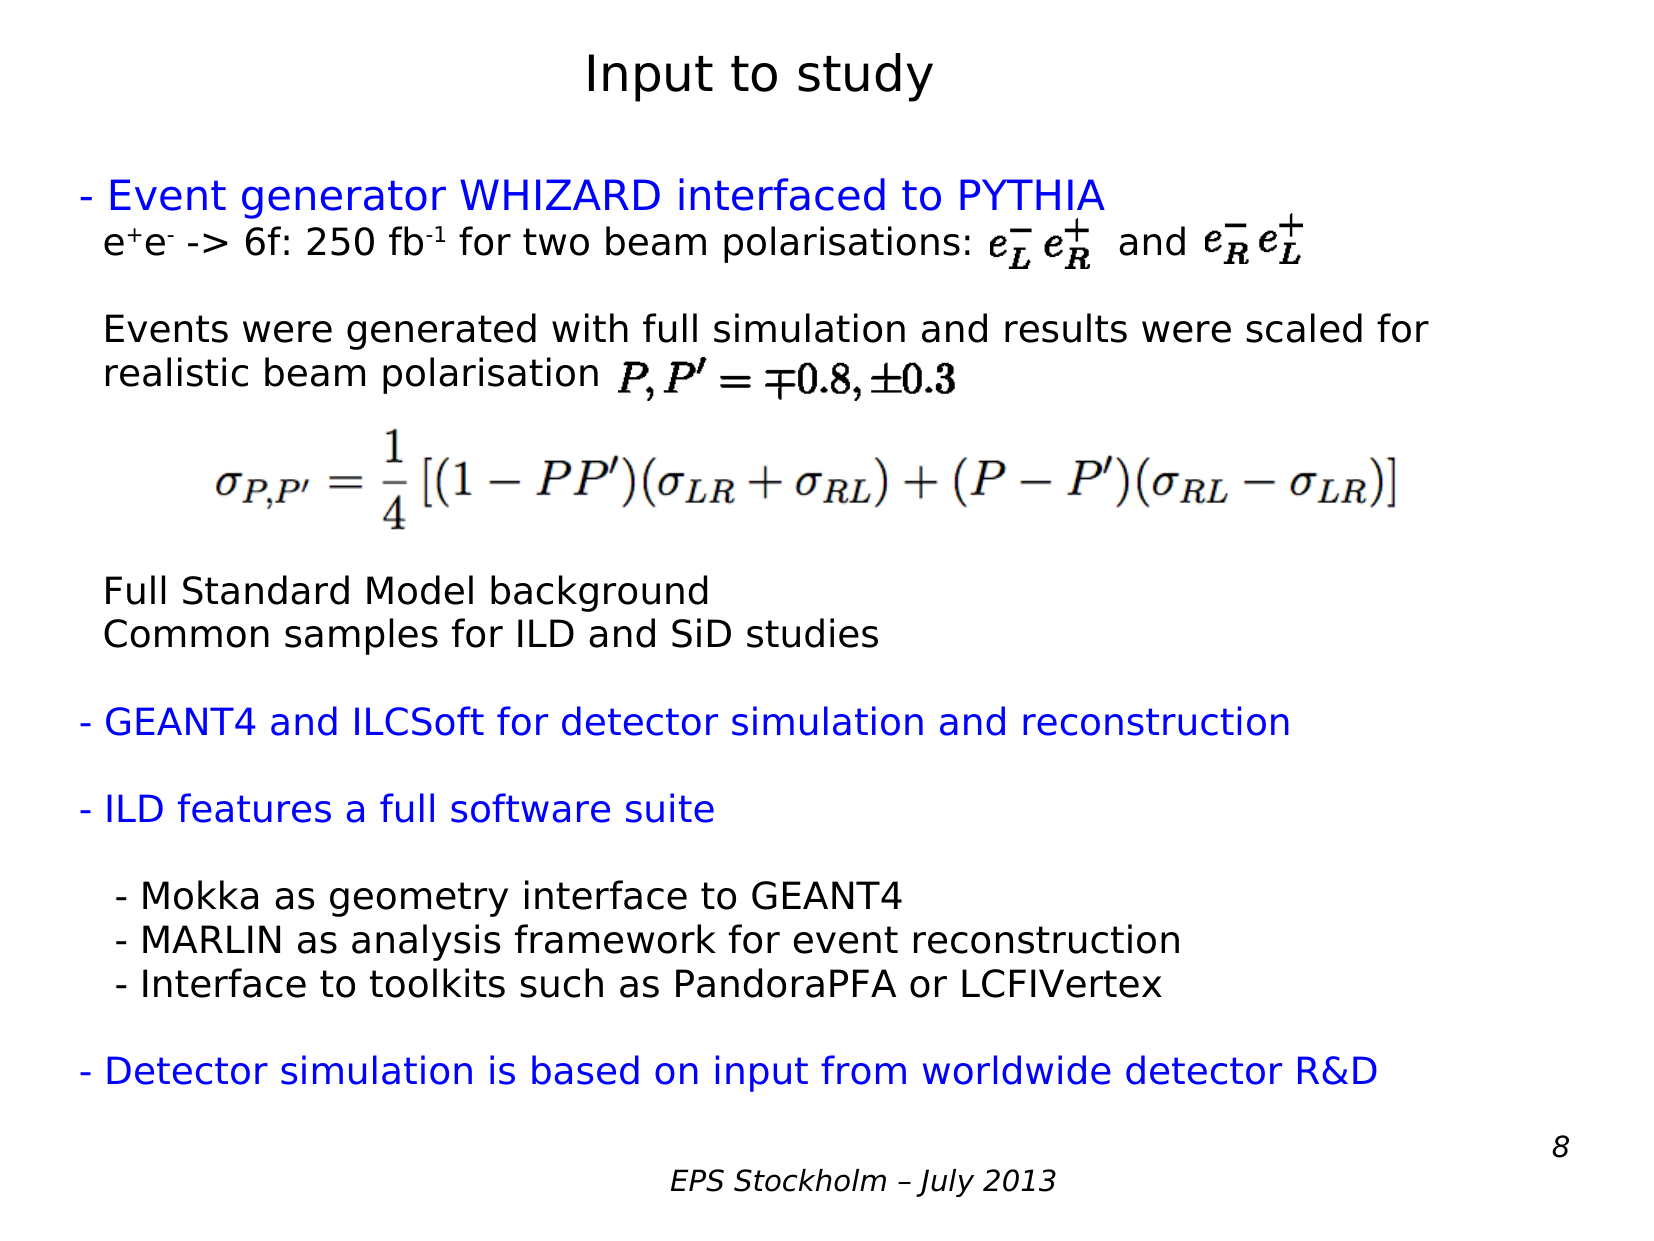

Input to study
- Event generator WHIZARD interfaced to PYTHIA
 e+e- -> 6f: 250 fb-1 for two beam polarisations: and
 Events were generated with full simulation and results were scaled for
 realistic beam polarisation
 Full Standard Model background
 Common samples for ILD and SiD studies
- GEANT4 and ILCSoft for detector simulation and reconstruction
- ILD features a full software suite
 - Mokka as geometry interface to GEANT4
 - MARLIN as analysis framework for event reconstruction
 - Interface to toolkits such as PandoraPFA or LCFIVertex
- Detector simulation is based on input from worldwide detector R&D
FCPPL Workshop - March 2012
8